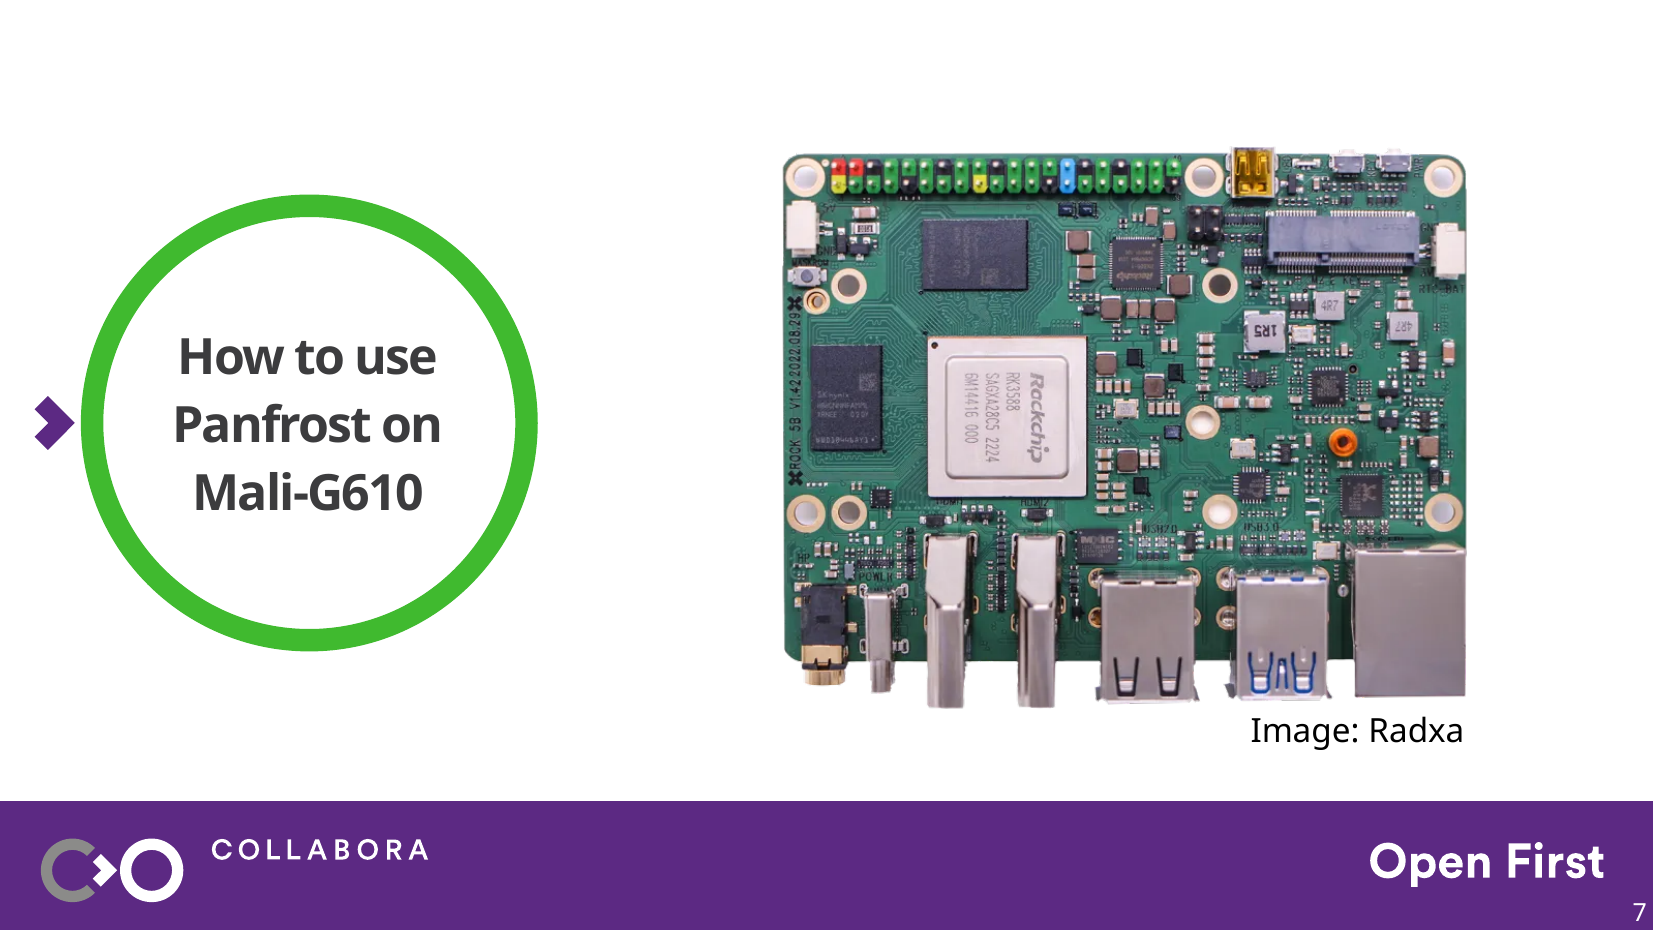

# How to use Panfrost on Mali-G610
Image: Radxa